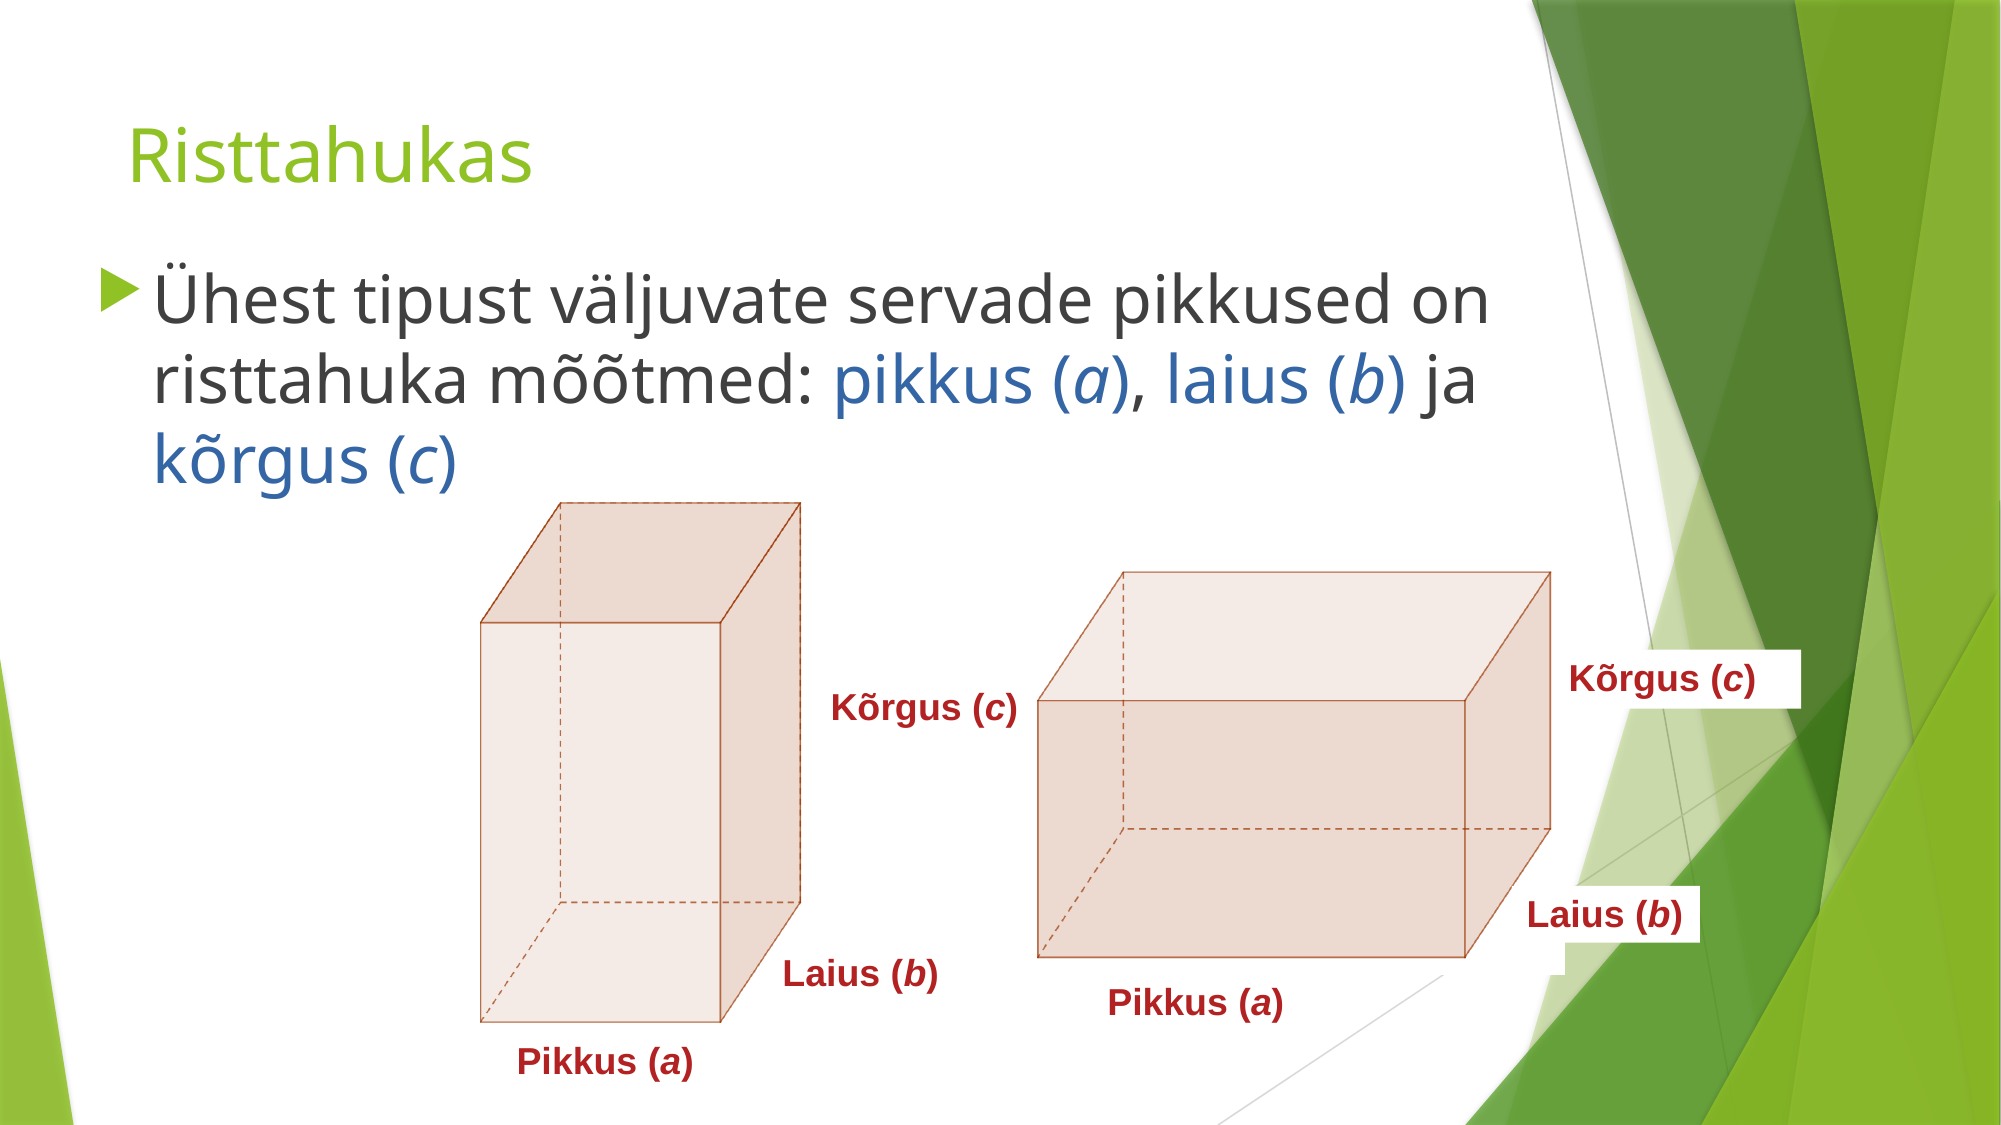

# Risttahukas
Ühest tipust väljuvate servade pikkused on risttahuka mõõtmed: pikkus (a), laius (b) ja kõrgus (c)
Kõrgus (c)
Kõrgus (c)
Laius (b)
Laius (b)
Pikkus (a)
Pikkus (a)